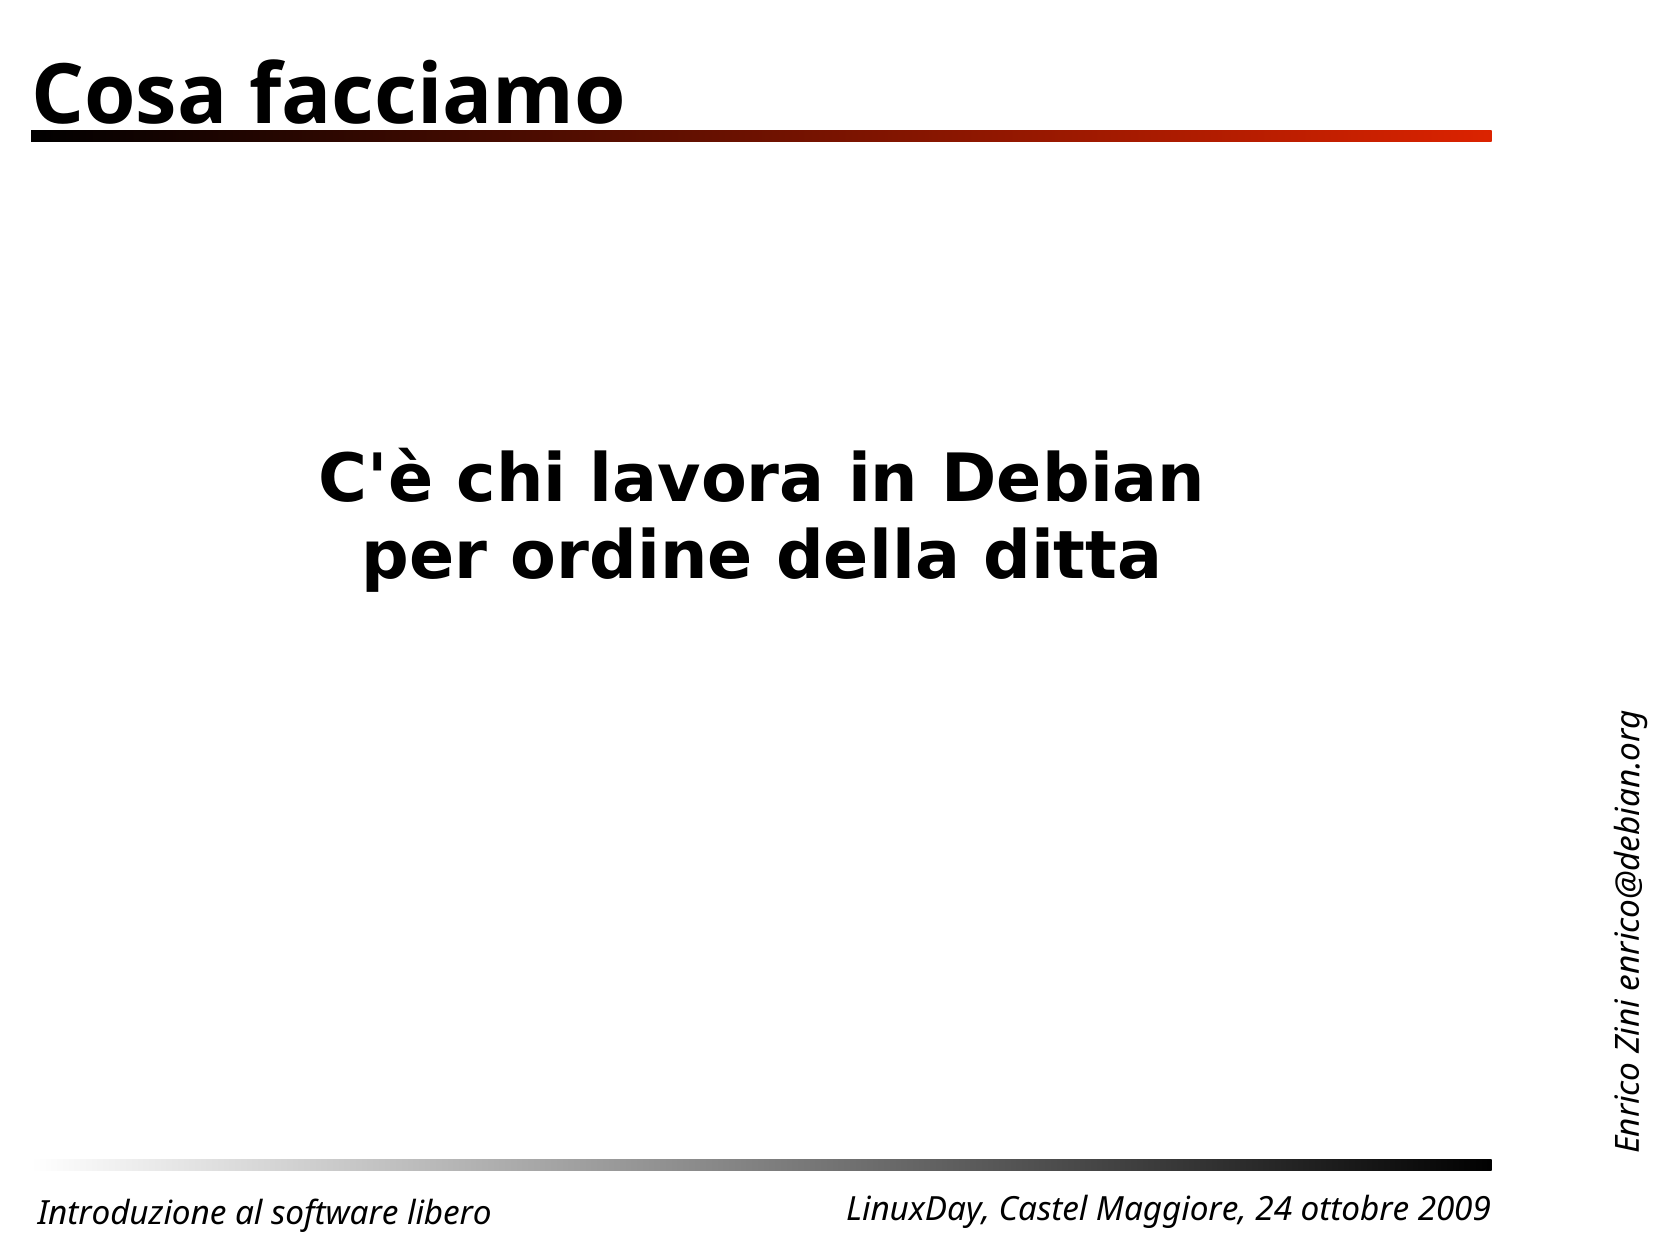

Cosa facciamo
C'è chi lavora in Debian
per ordine della ditta